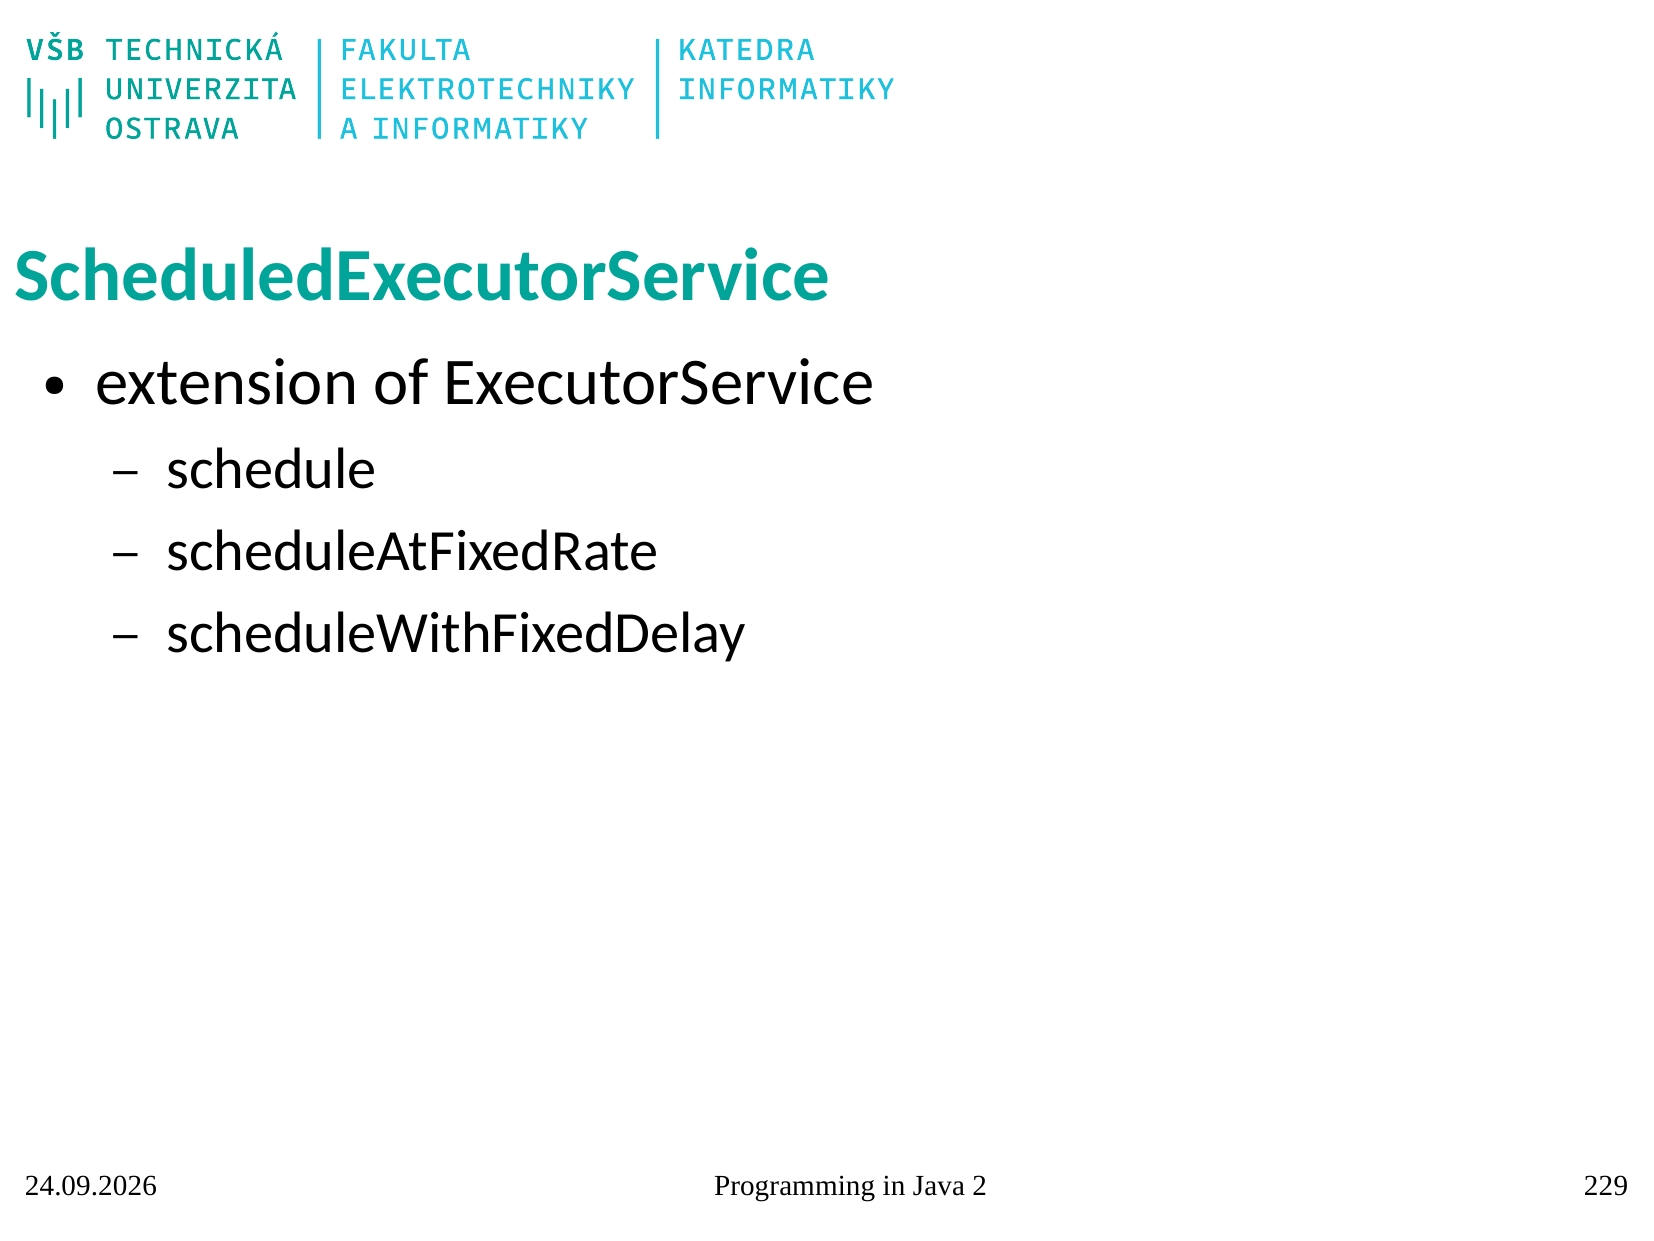

# ScheduledExecutorService
extension of ExecutorService
schedule
scheduleAtFixedRate
scheduleWithFixedDelay
Programming in Java 2
229